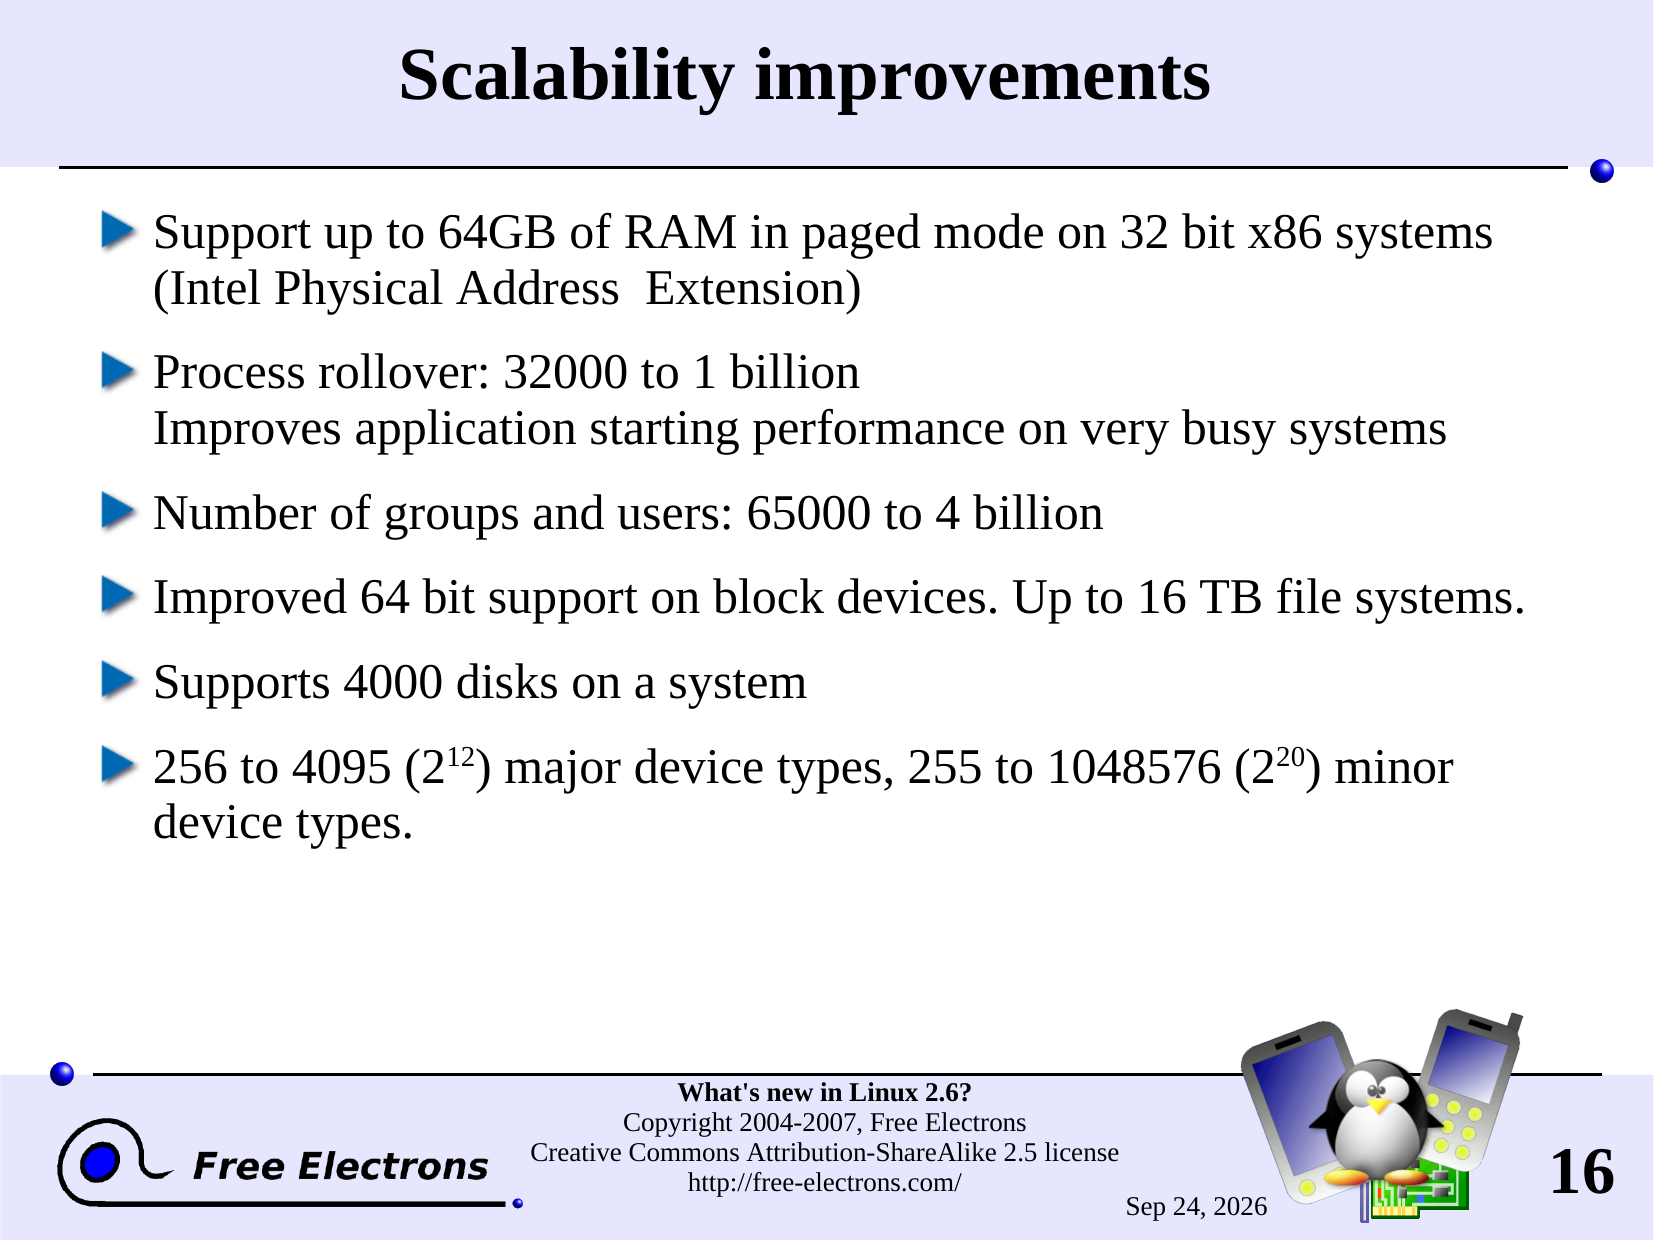

# Scalability improvements
Support up to 64GB of RAM in paged mode on 32 bit x86 systems (Intel Physical Address Extension)
Process rollover: 32000 to 1 billion
Improves application starting performance on very busy systems
Number of groups and users: 65000 to 4 billion
Improved 64 bit support on block devices. Up to 16 TB file systems.
Supports 4000 disks on a system
256 to 4095 (212) major device types, 255 to 1048576 (220) minor device types.